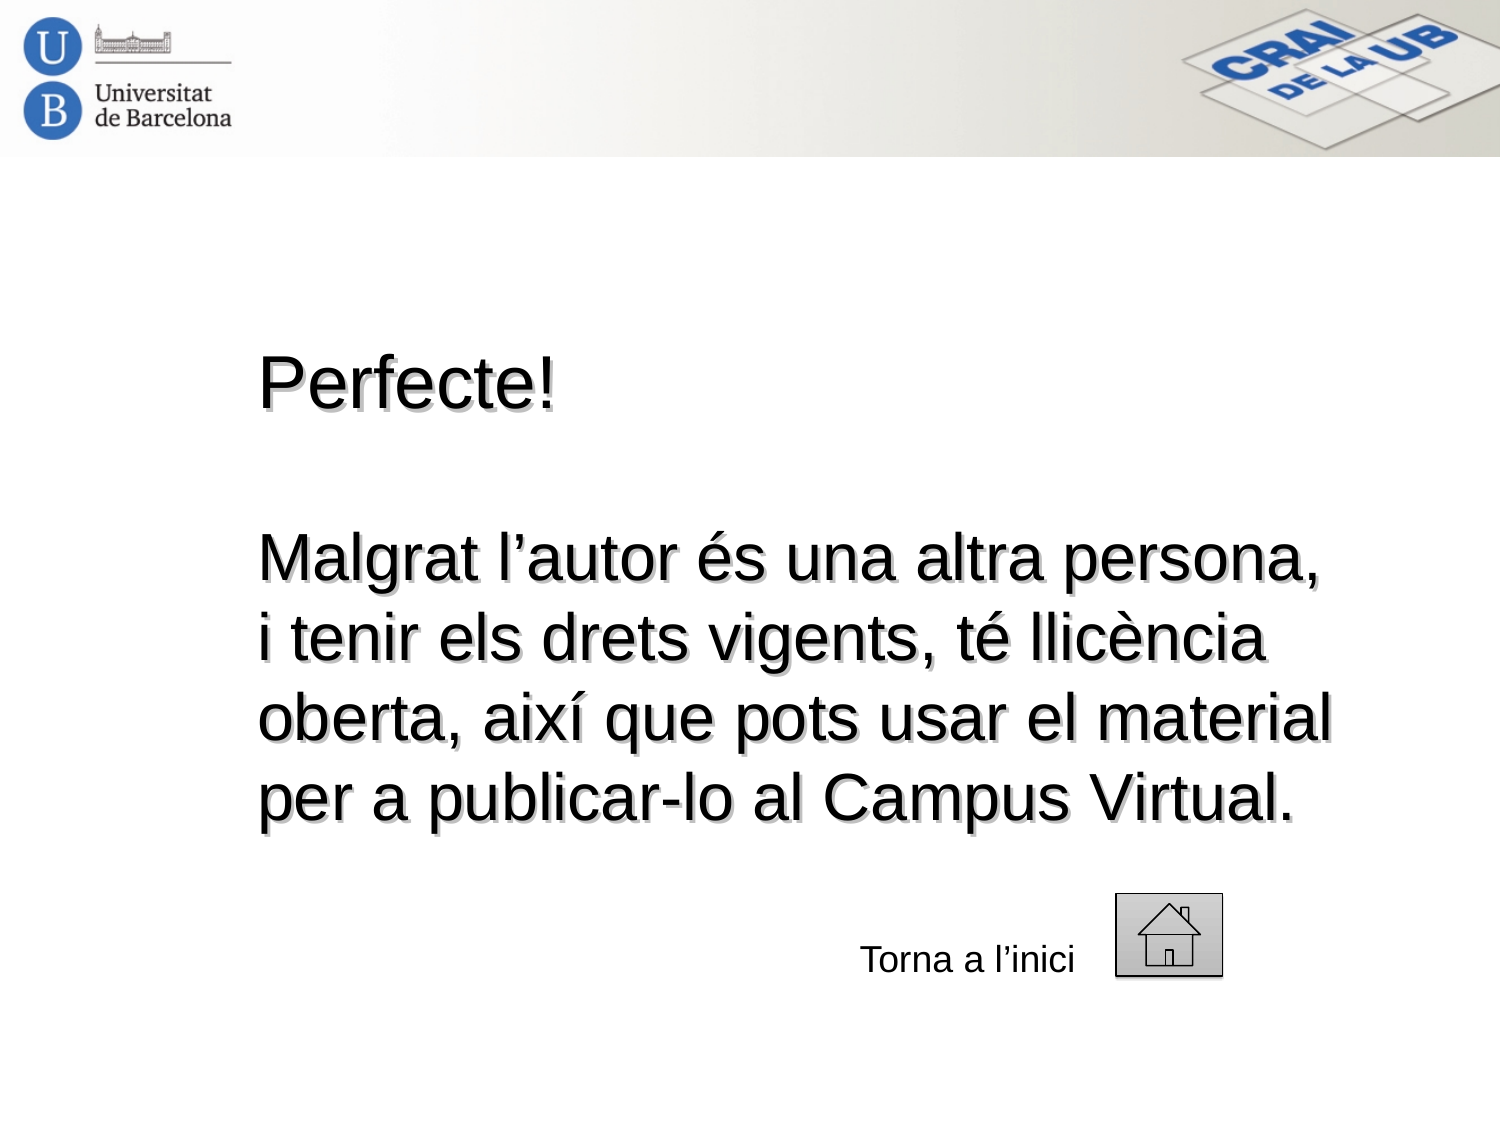

# Perfecte! Malgrat l’autor és una altra persona, i tenir els drets vigents, té llicència oberta, així que pots usar el material per a publicar-lo al Campus Virtual.
Torna a l’inici